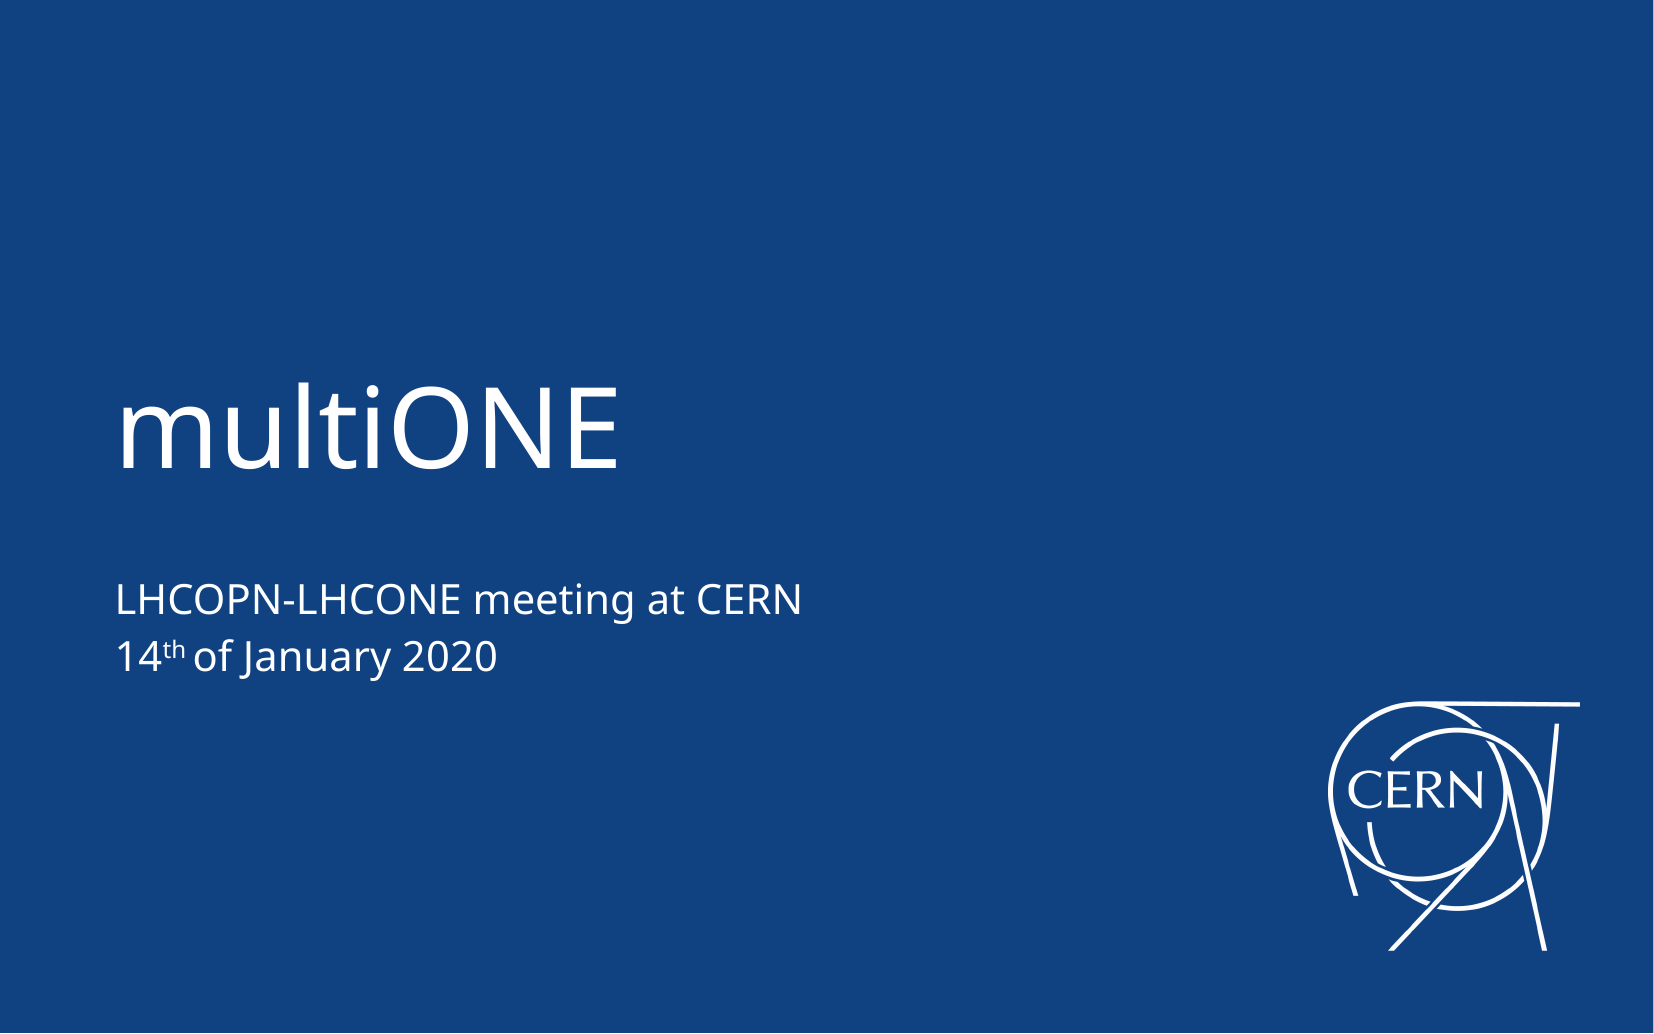

# multiONE LHCOPN-LHCONE meeting at CERN 14th of January 2020